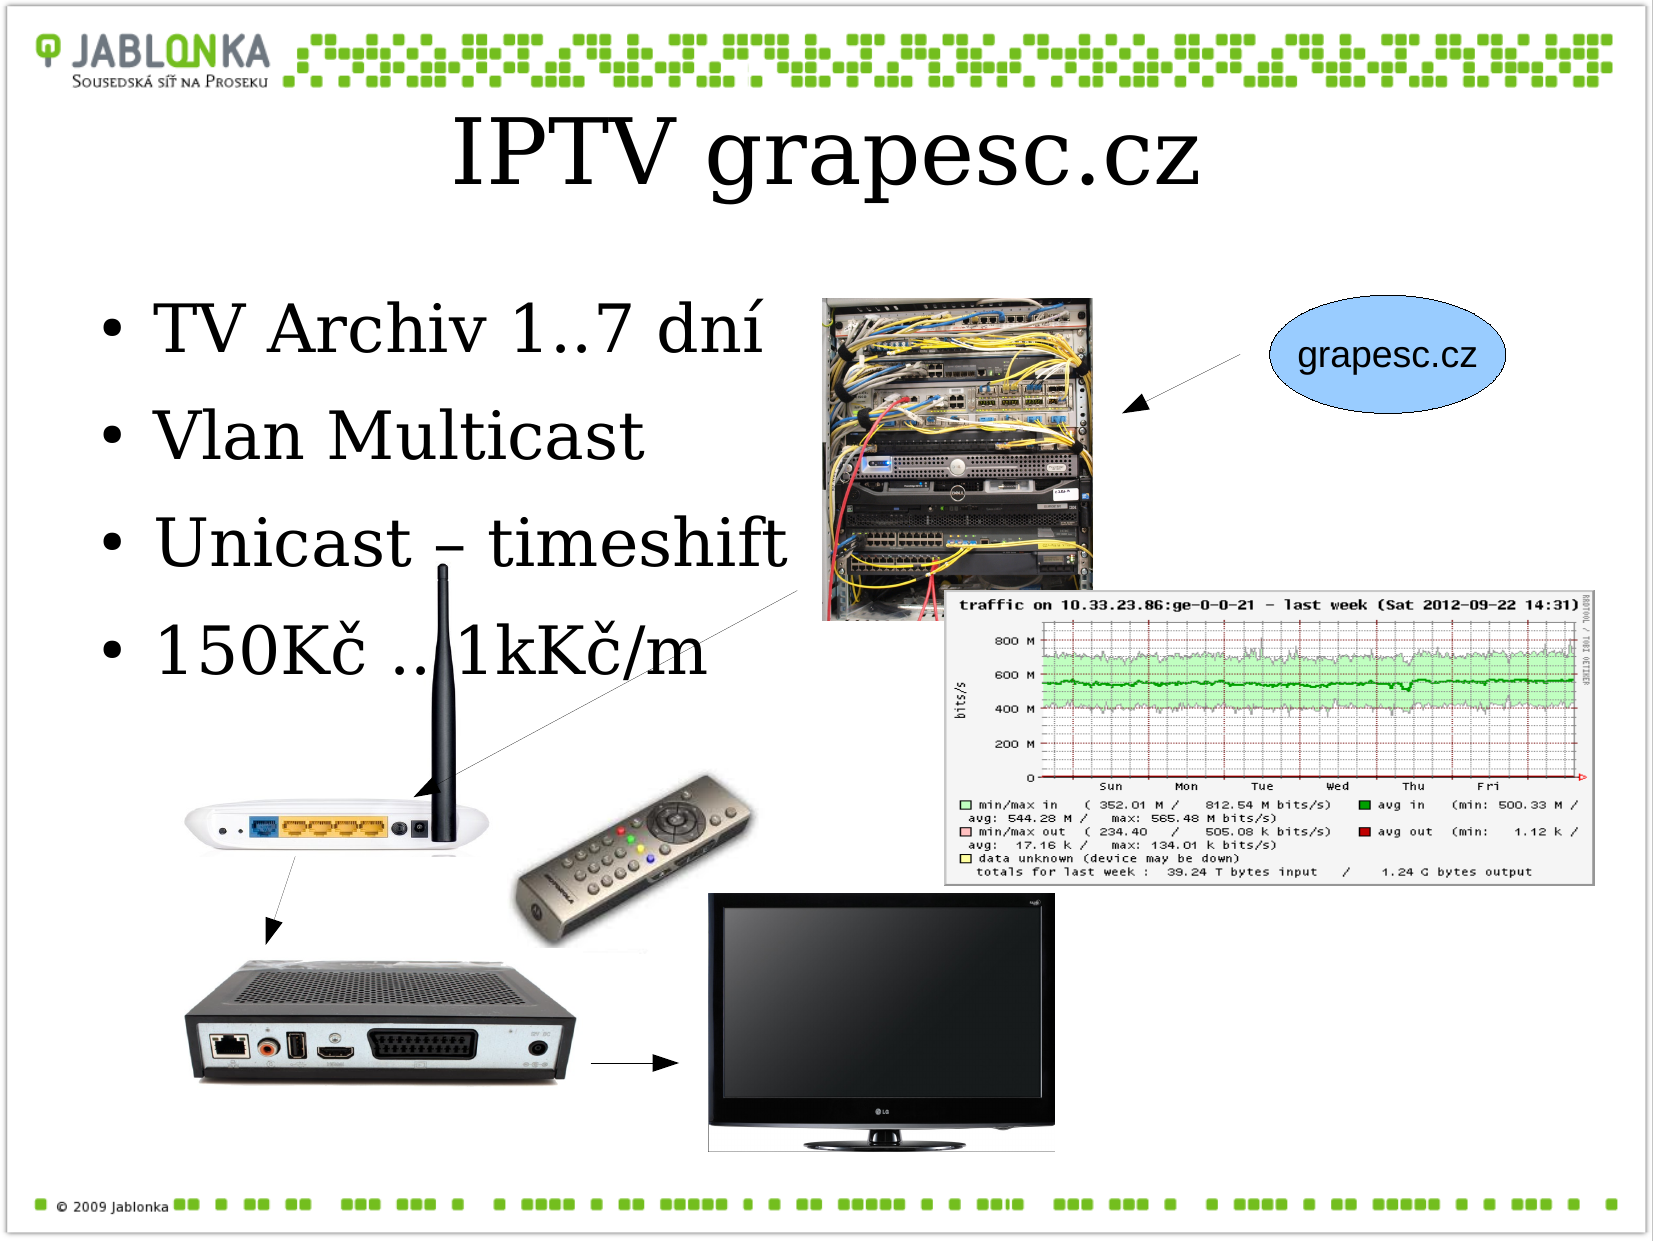

# IPTV grapesc.cz
TV Archiv 1..7 dní
Vlan Multicast
Unicast – timeshift
150Kč .. 1kKč/m
grapesc.cz